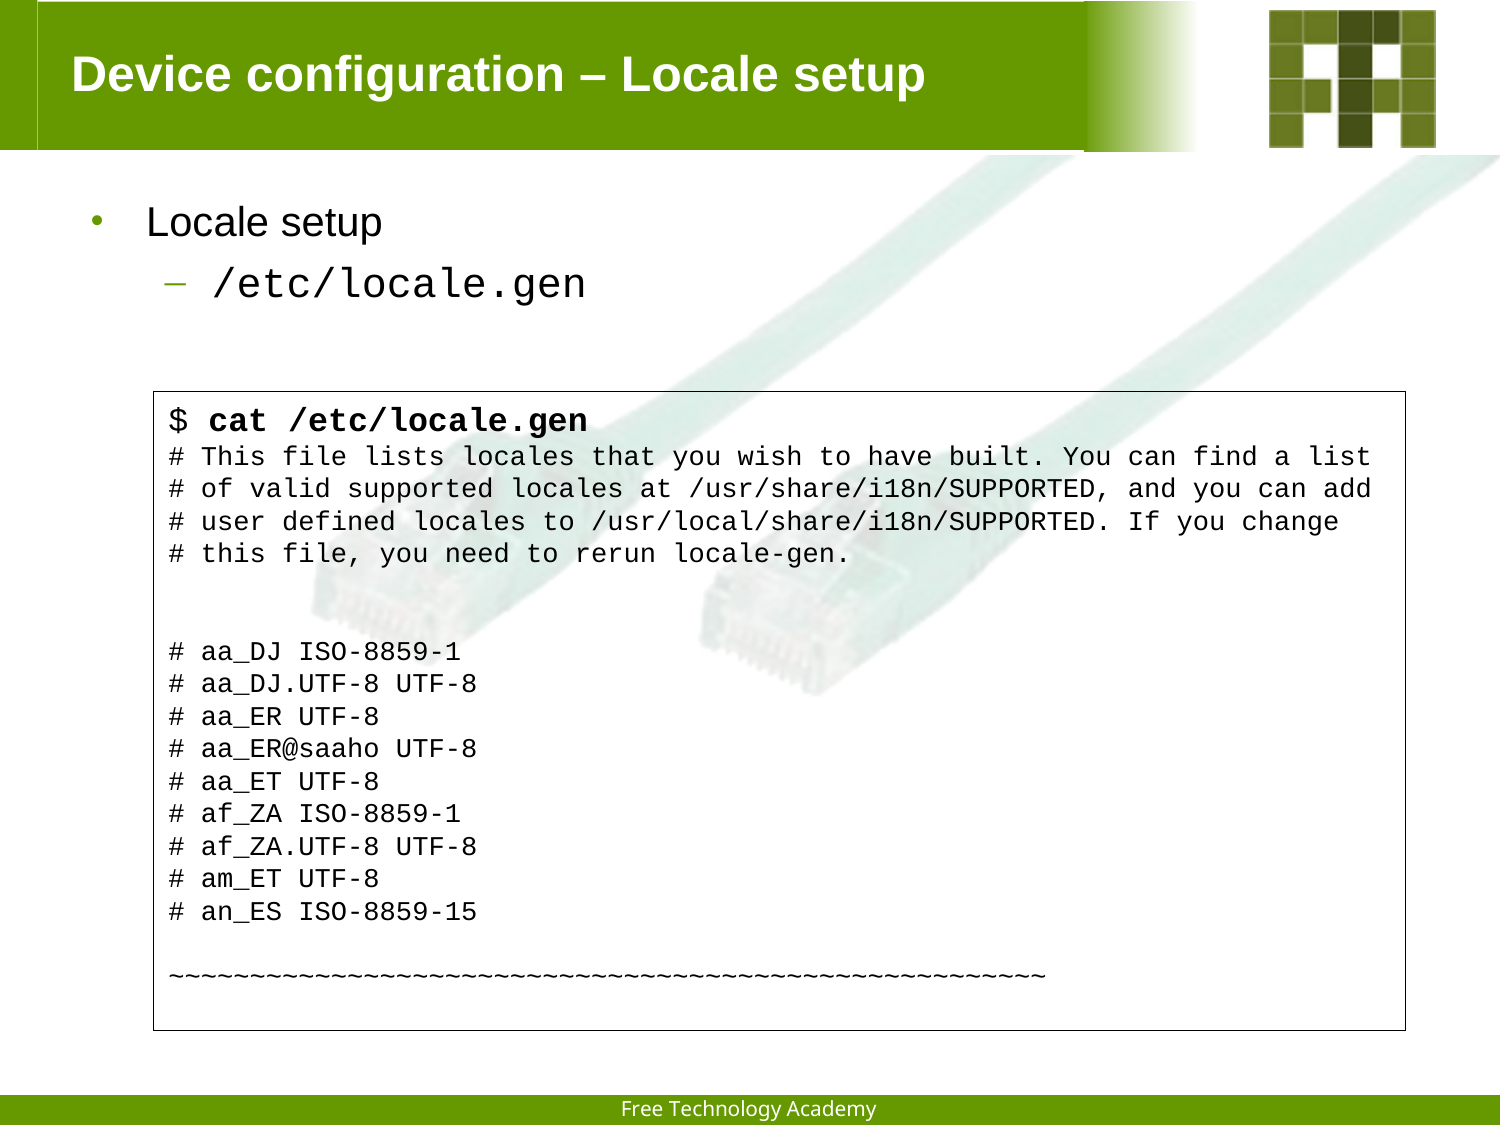

Device configuration – Locale setup
# Locale setup
/etc/locale.gen
$ cat /etc/locale.gen
# This file lists locales that you wish to have built. You can find a list
# of valid supported locales at /usr/share/i18n/SUPPORTED, and you can add
# user defined locales to /usr/local/share/i18n/SUPPORTED. If you change
# this file, you need to rerun locale-gen.
# aa_DJ ISO-8859-1
# aa_DJ.UTF-8 UTF-8
# aa_ER UTF-8
# aa_ER@saaho UTF-8
# aa_ET UTF-8
# af_ZA ISO-8859-1
# af_ZA.UTF-8 UTF-8
# am_ET UTF-8
# an_ES ISO-8859-15
~~~~~~~~~~~~~~~~~~~~~~~~~~~~~~~~~~~~~~~~~~~~~~~~~~~~~~